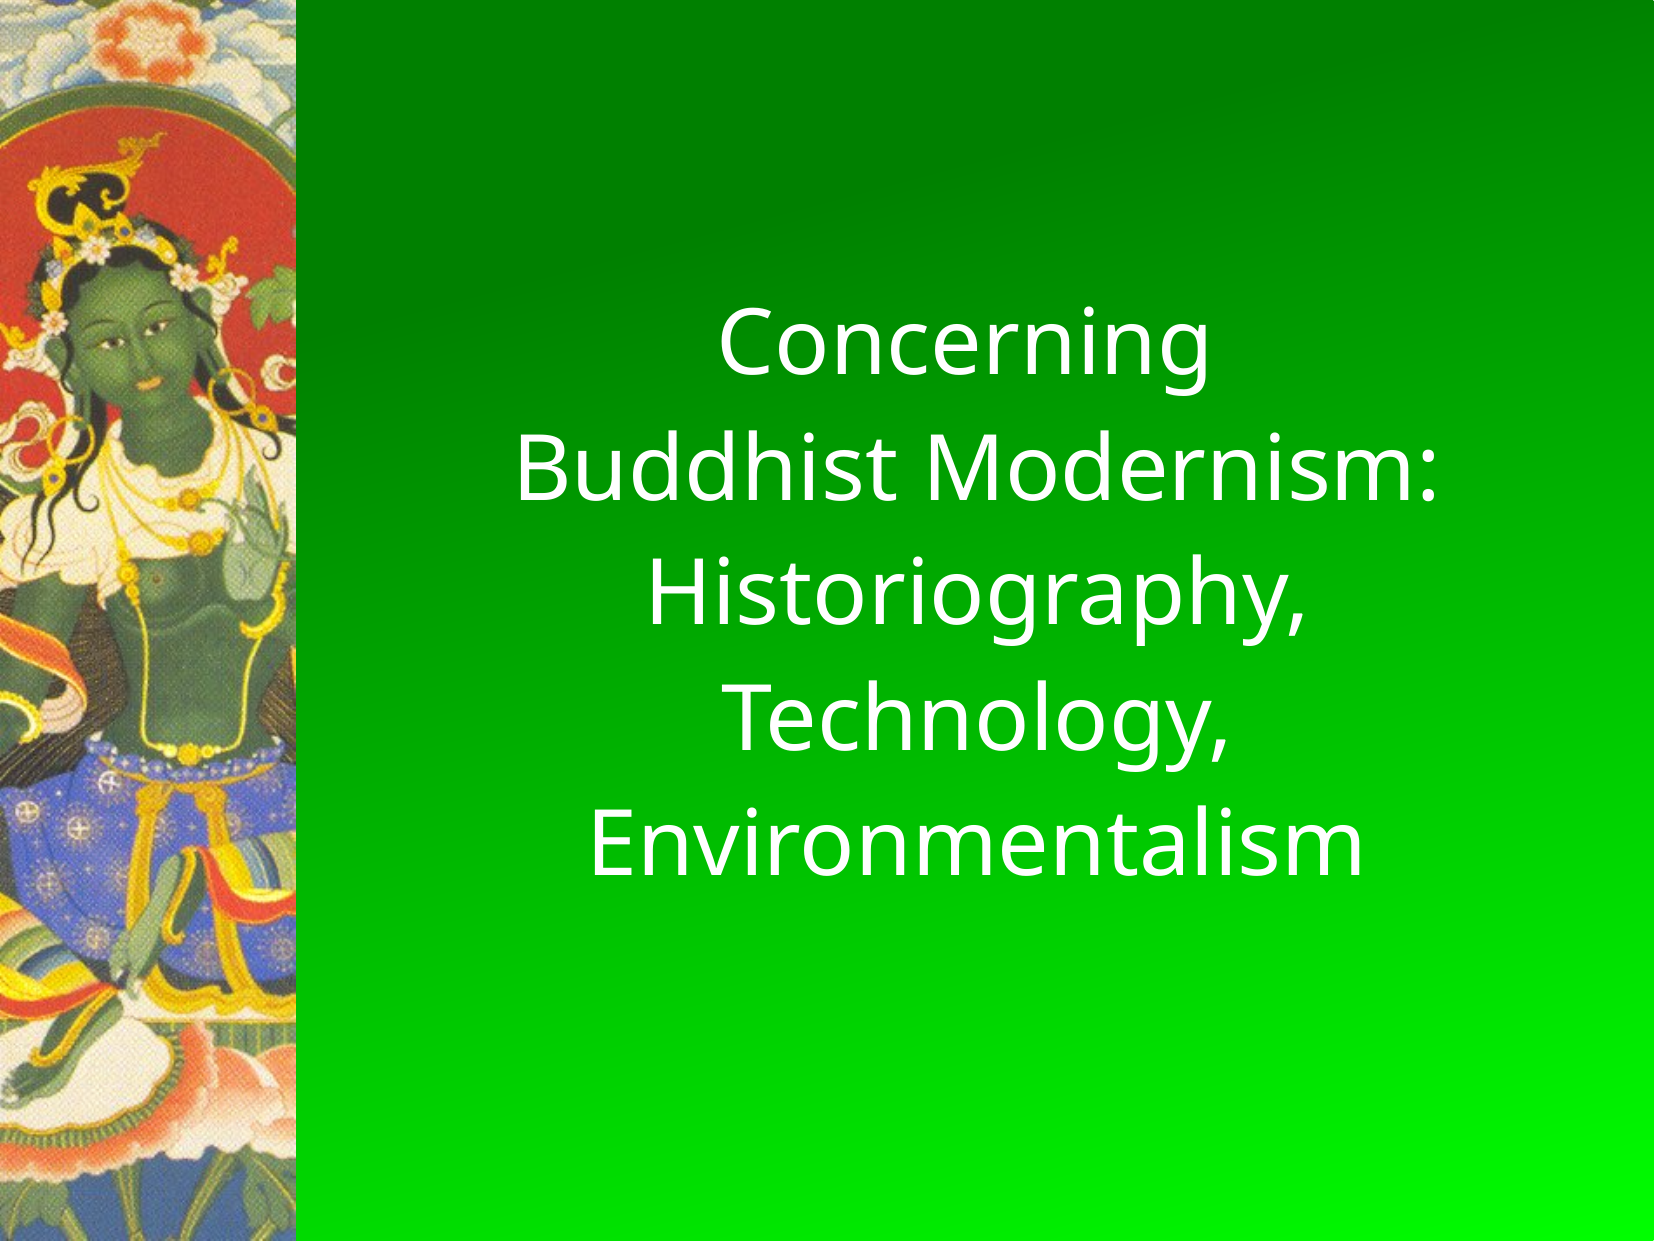

# Concerning Buddhist Modernism: Historiography, Technology, Environmentalism